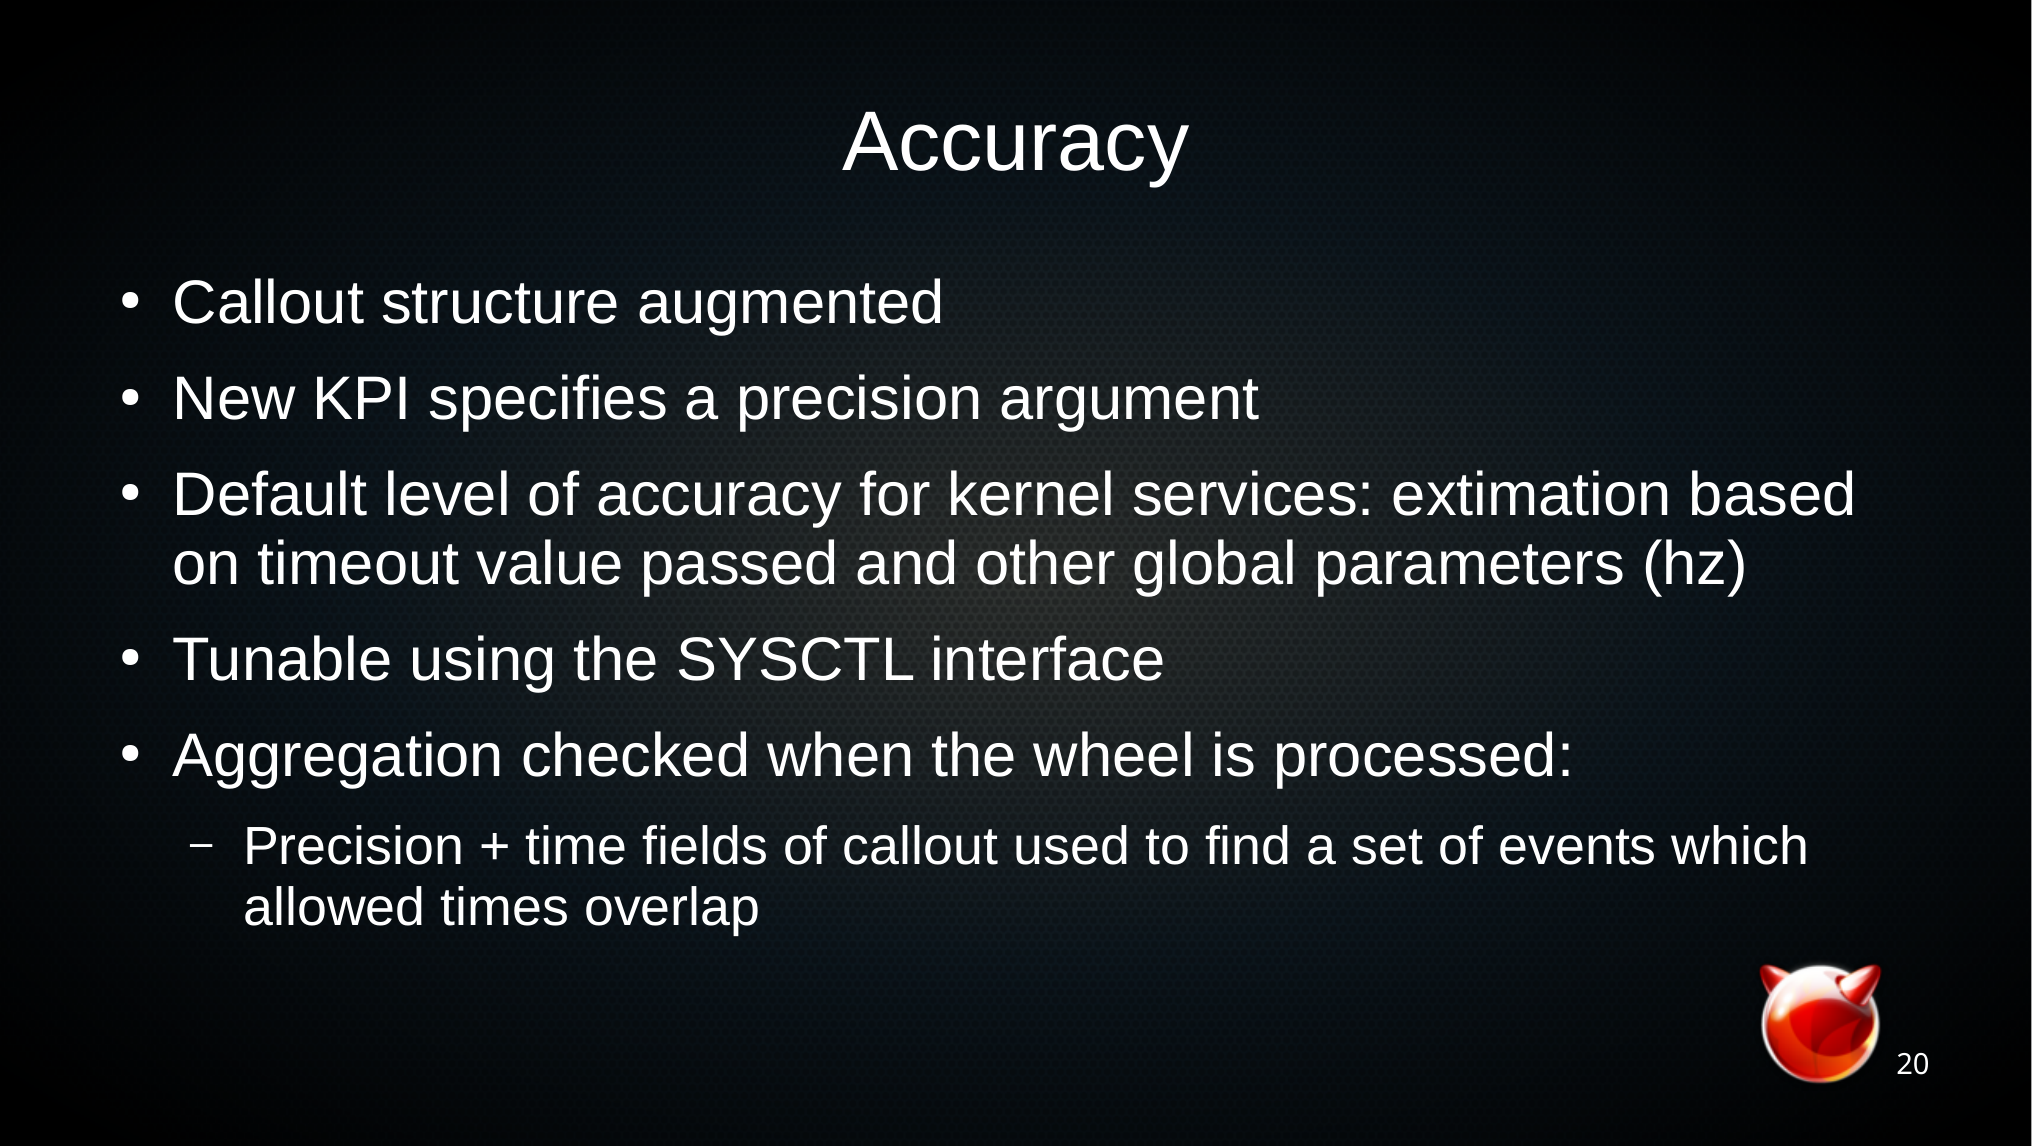

# Accuracy
Callout structure augmented
New KPI specifies a precision argument
Default level of accuracy for kernel services: extimation based on timeout value passed and other global parameters (hz)
Tunable using the SYSCTL interface
Aggregation checked when the wheel is processed:
Precision + time fields of callout used to find a set of events which allowed times overlap
20